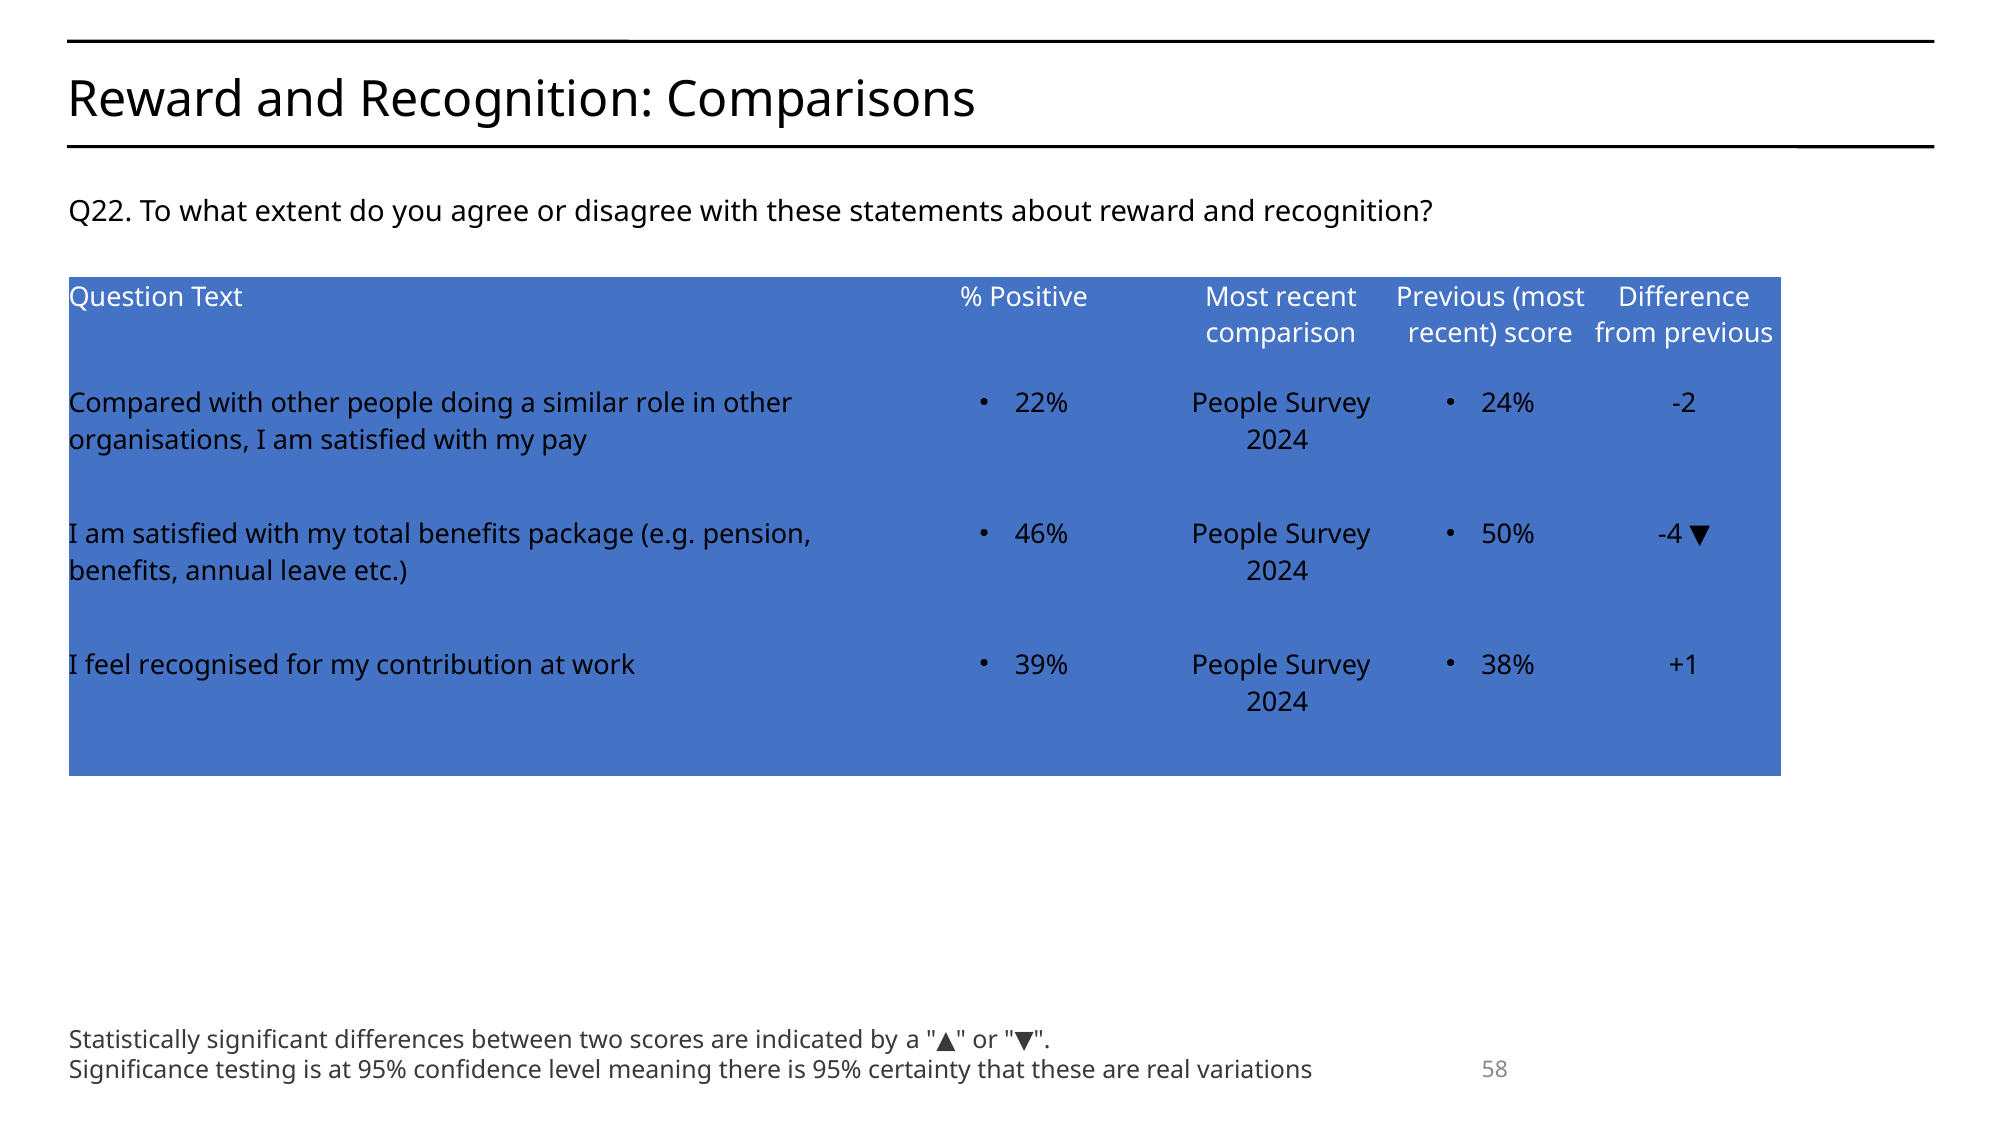

Reward and Recognition: Comparisons
Q22. To what extent do you agree or disagree with these statements about reward and recognition?
| Question Text | % Positive | | Most recent comparison | Previous (most recent) score | Difference from previous |
| --- | --- | --- | --- | --- | --- |
| Compared with other people doing a similar role in other organisations, I am satisfied with my pay | 22% | | People Survey 2024 | 24% | -2 |
| I am satisfied with my total benefits package (e.g. pension, benefits, annual leave etc.) | 46% | | People Survey 2024 | 50% | -4 ▼ |
| I feel recognised for my contribution at work | 39% | | People Survey 2024 | 38% | +1 |
Statistically significant differences between two scores are indicated by a "▲" or "▼".
Significance testing is at 95% confidence level meaning there is 95% certainty that these are real variations